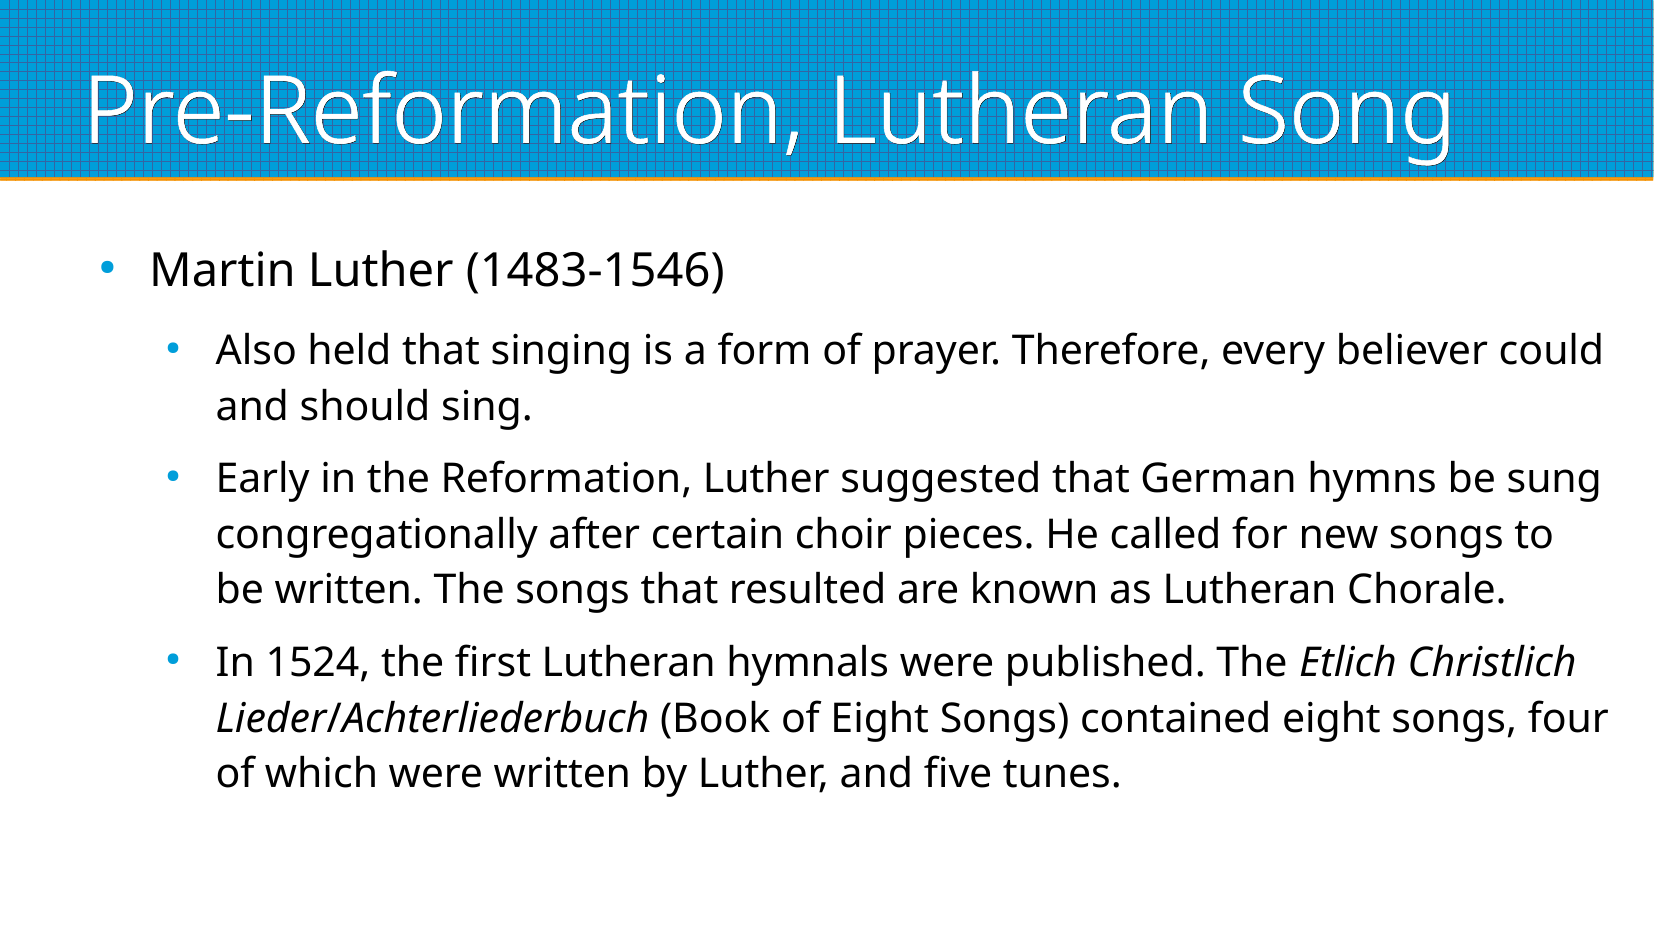

# Pre-Reformation, Lutheran Song
Martin Luther (1483-1546)
Also held that singing is a form of prayer. Therefore, every believer could and should sing.
Early in the Reformation, Luther suggested that German hymns be sung congregationally after certain choir pieces. He called for new songs to be written. The songs that resulted are known as Lutheran Chorale.
In 1524, the first Lutheran hymnals were published. The Etlich Christlich Lieder/Achterliederbuch (Book of Eight Songs) contained eight songs, four of which were written by Luther, and five tunes.